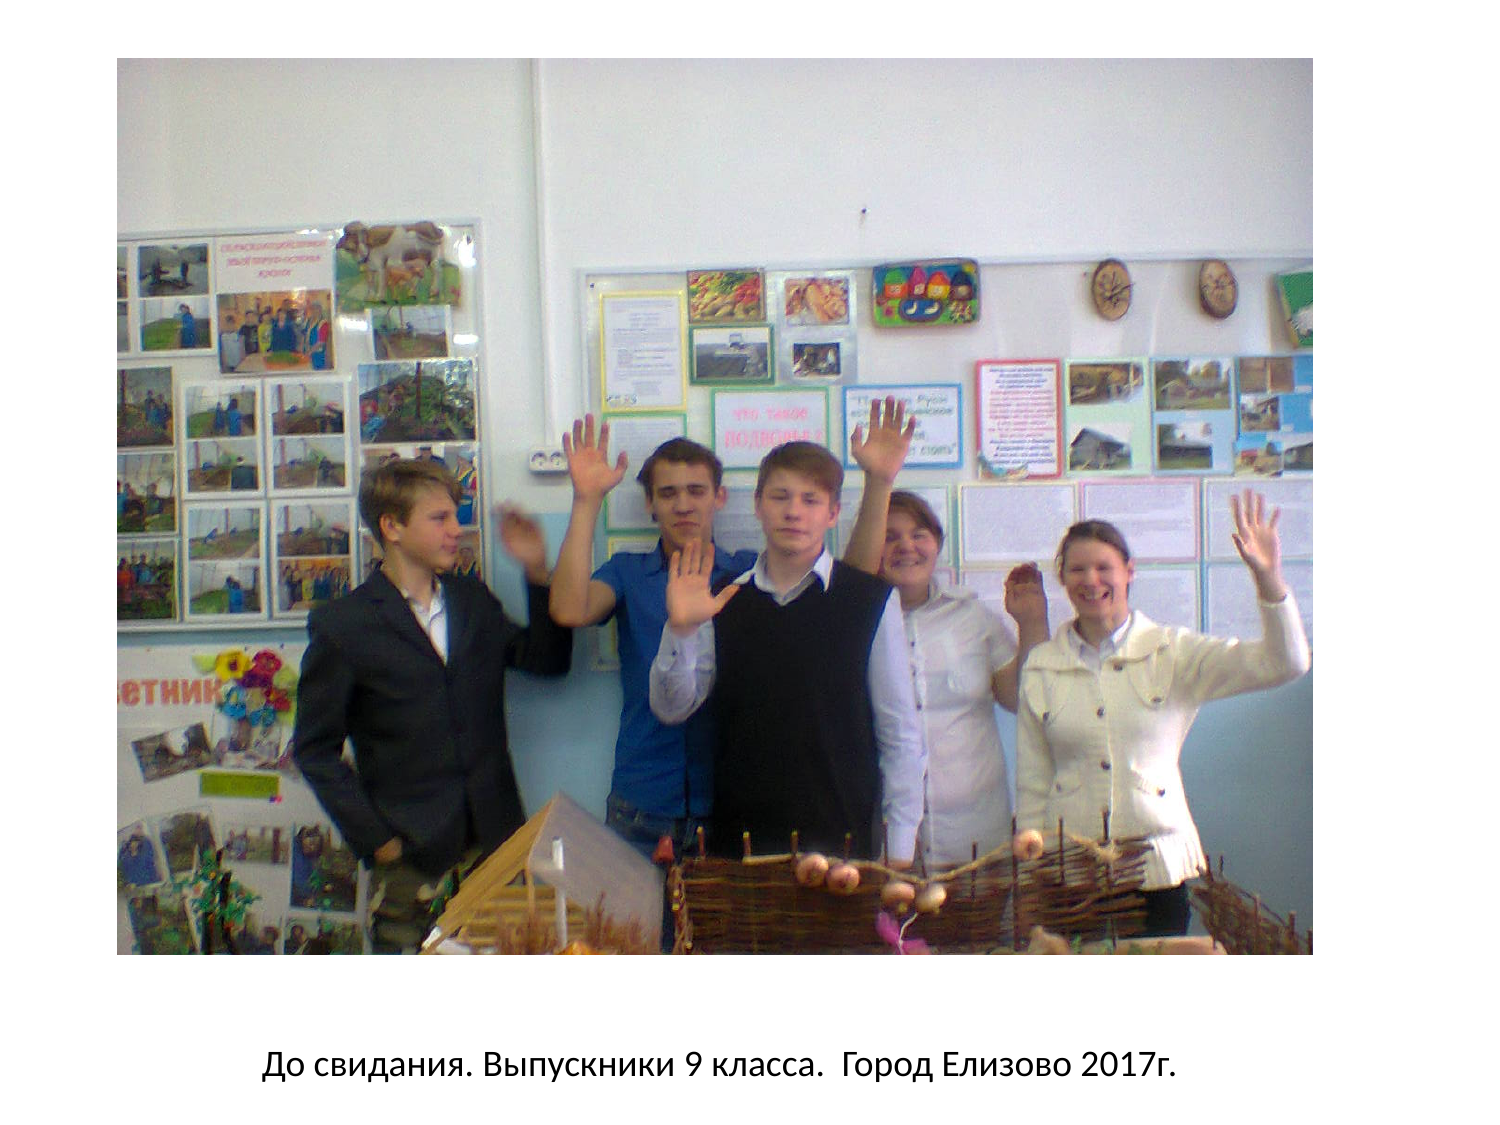

До свидания. Выпускники 9 класса. Город Елизово 2017г.